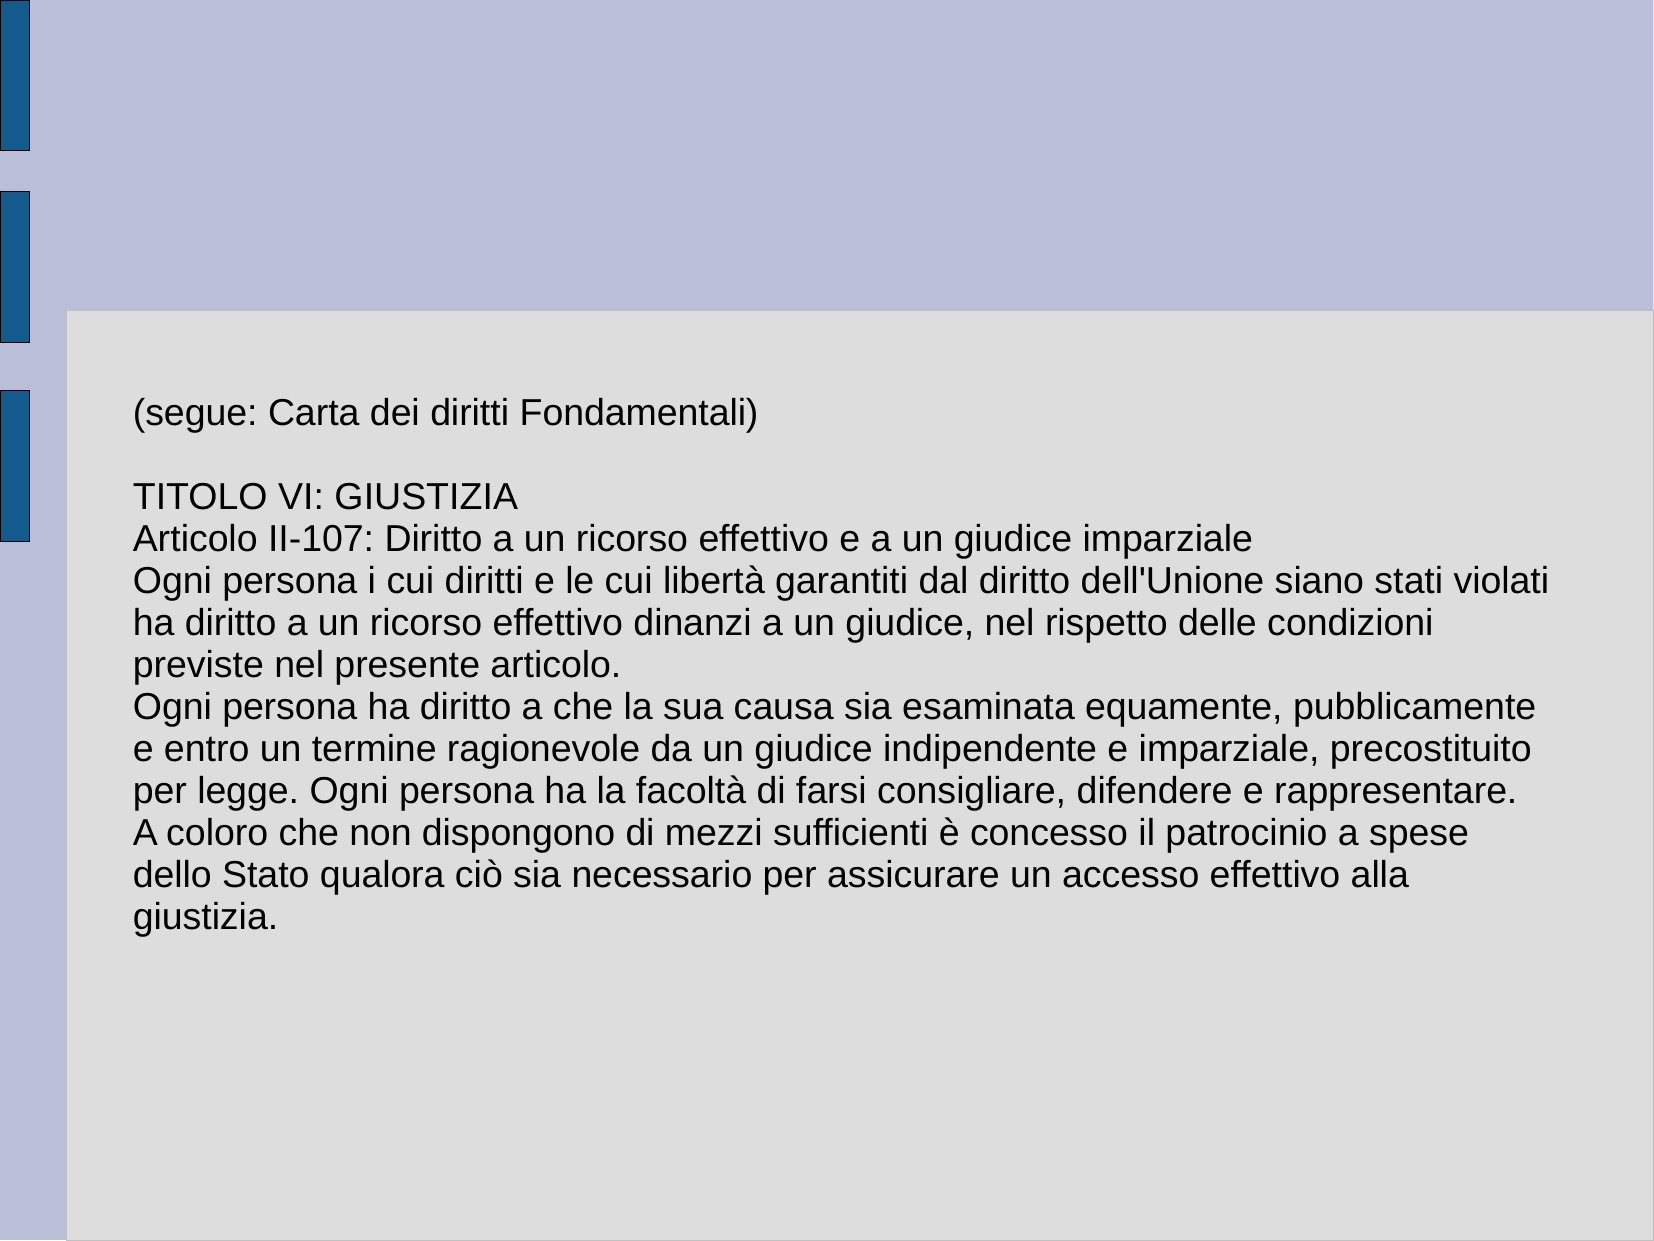

(segue: Carta dei diritti Fondamentali)
TITOLO VI: GIUSTIZIA
Articolo II-107: Diritto a un ricorso effettivo e a un giudice imparziale
Ogni persona i cui diritti e le cui libertà garantiti dal diritto dell'Unione siano stati violati ha diritto a un ricorso effettivo dinanzi a un giudice, nel rispetto delle condizioni previste nel presente articolo.
Ogni persona ha diritto a che la sua causa sia esaminata equamente, pubblicamente e entro un termine ragionevole da un giudice indipendente e imparziale, precostituito per legge. Ogni persona ha la facoltà di farsi consigliare, difendere e rappresentare.
A coloro che non dispongono di mezzi sufficienti è concesso il patrocinio a spese dello Stato qualora ciò sia necessario per assicurare un accesso effettivo alla giustizia.